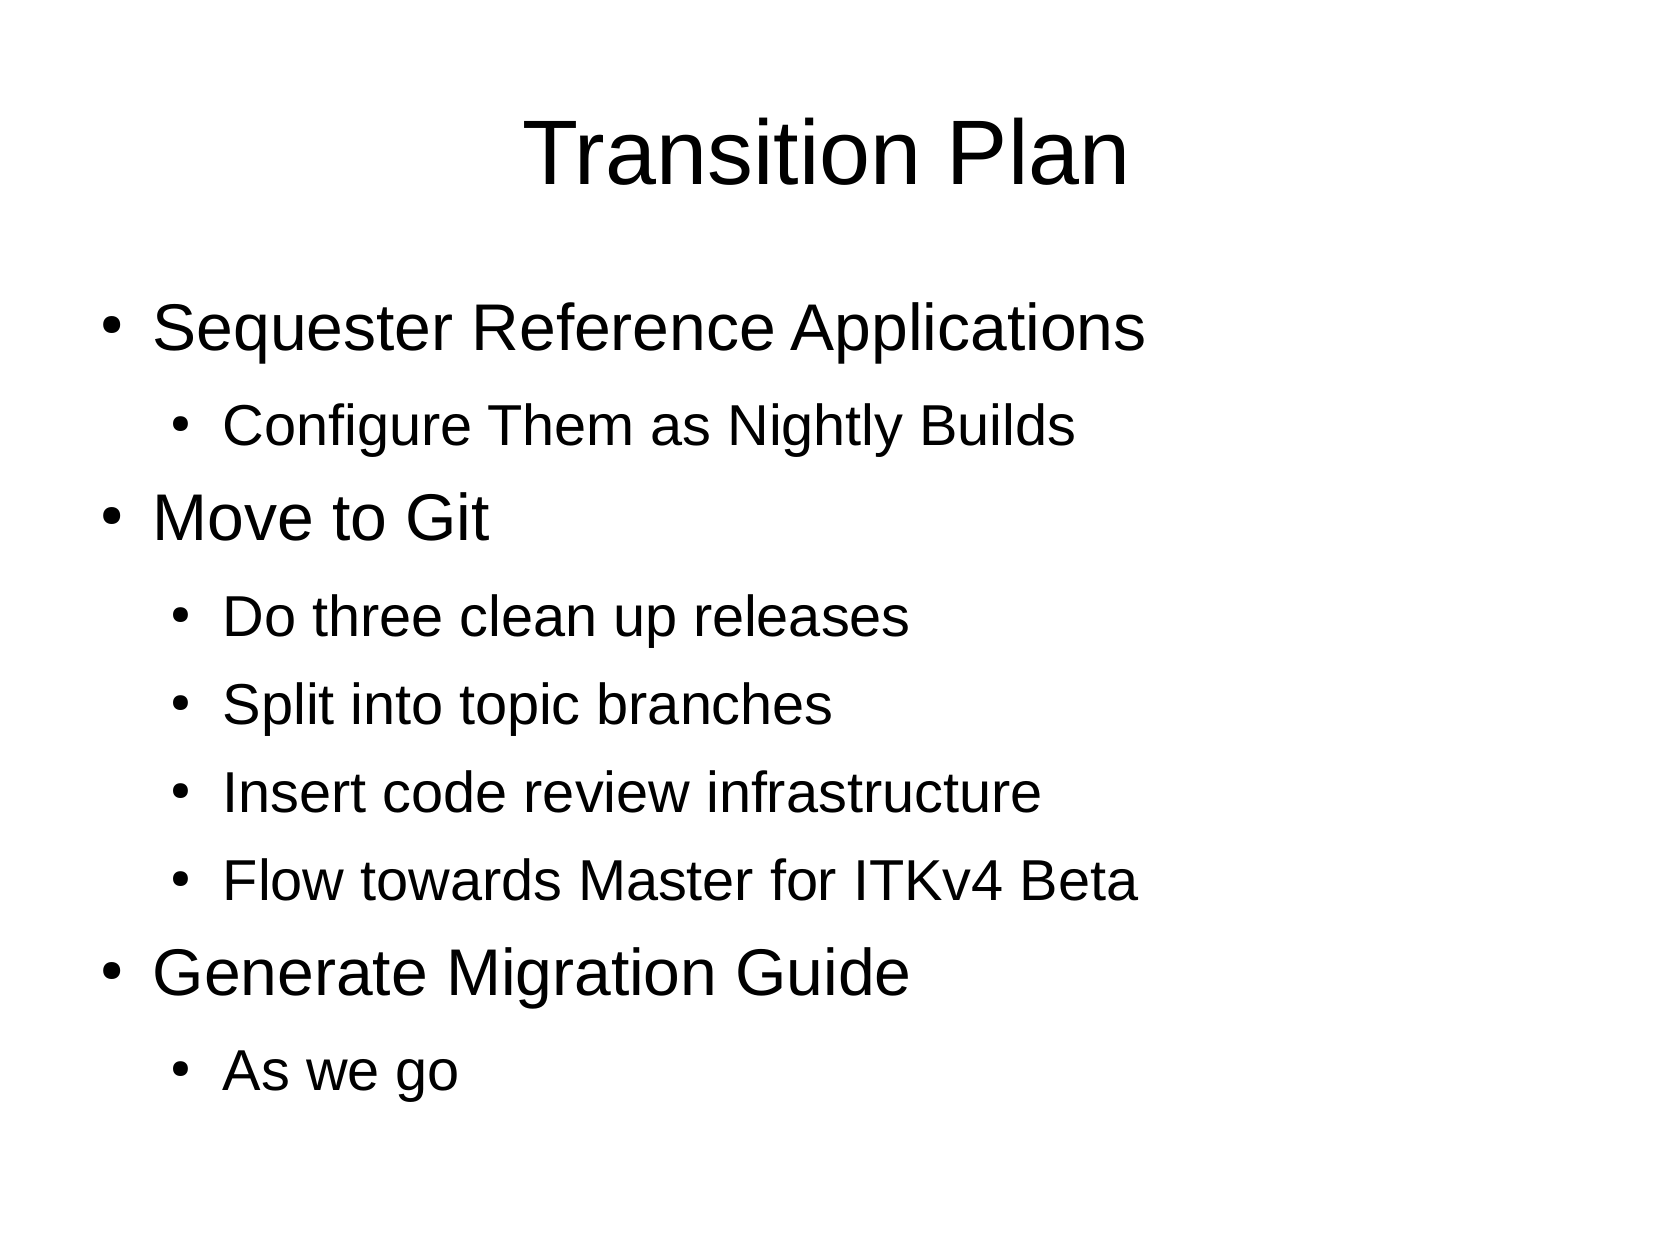

# Transition Plan
Sequester Reference Applications
Configure Them as Nightly Builds
Move to Git
Do three clean up releases
Split into topic branches
Insert code review infrastructure
Flow towards Master for ITKv4 Beta
Generate Migration Guide
As we go